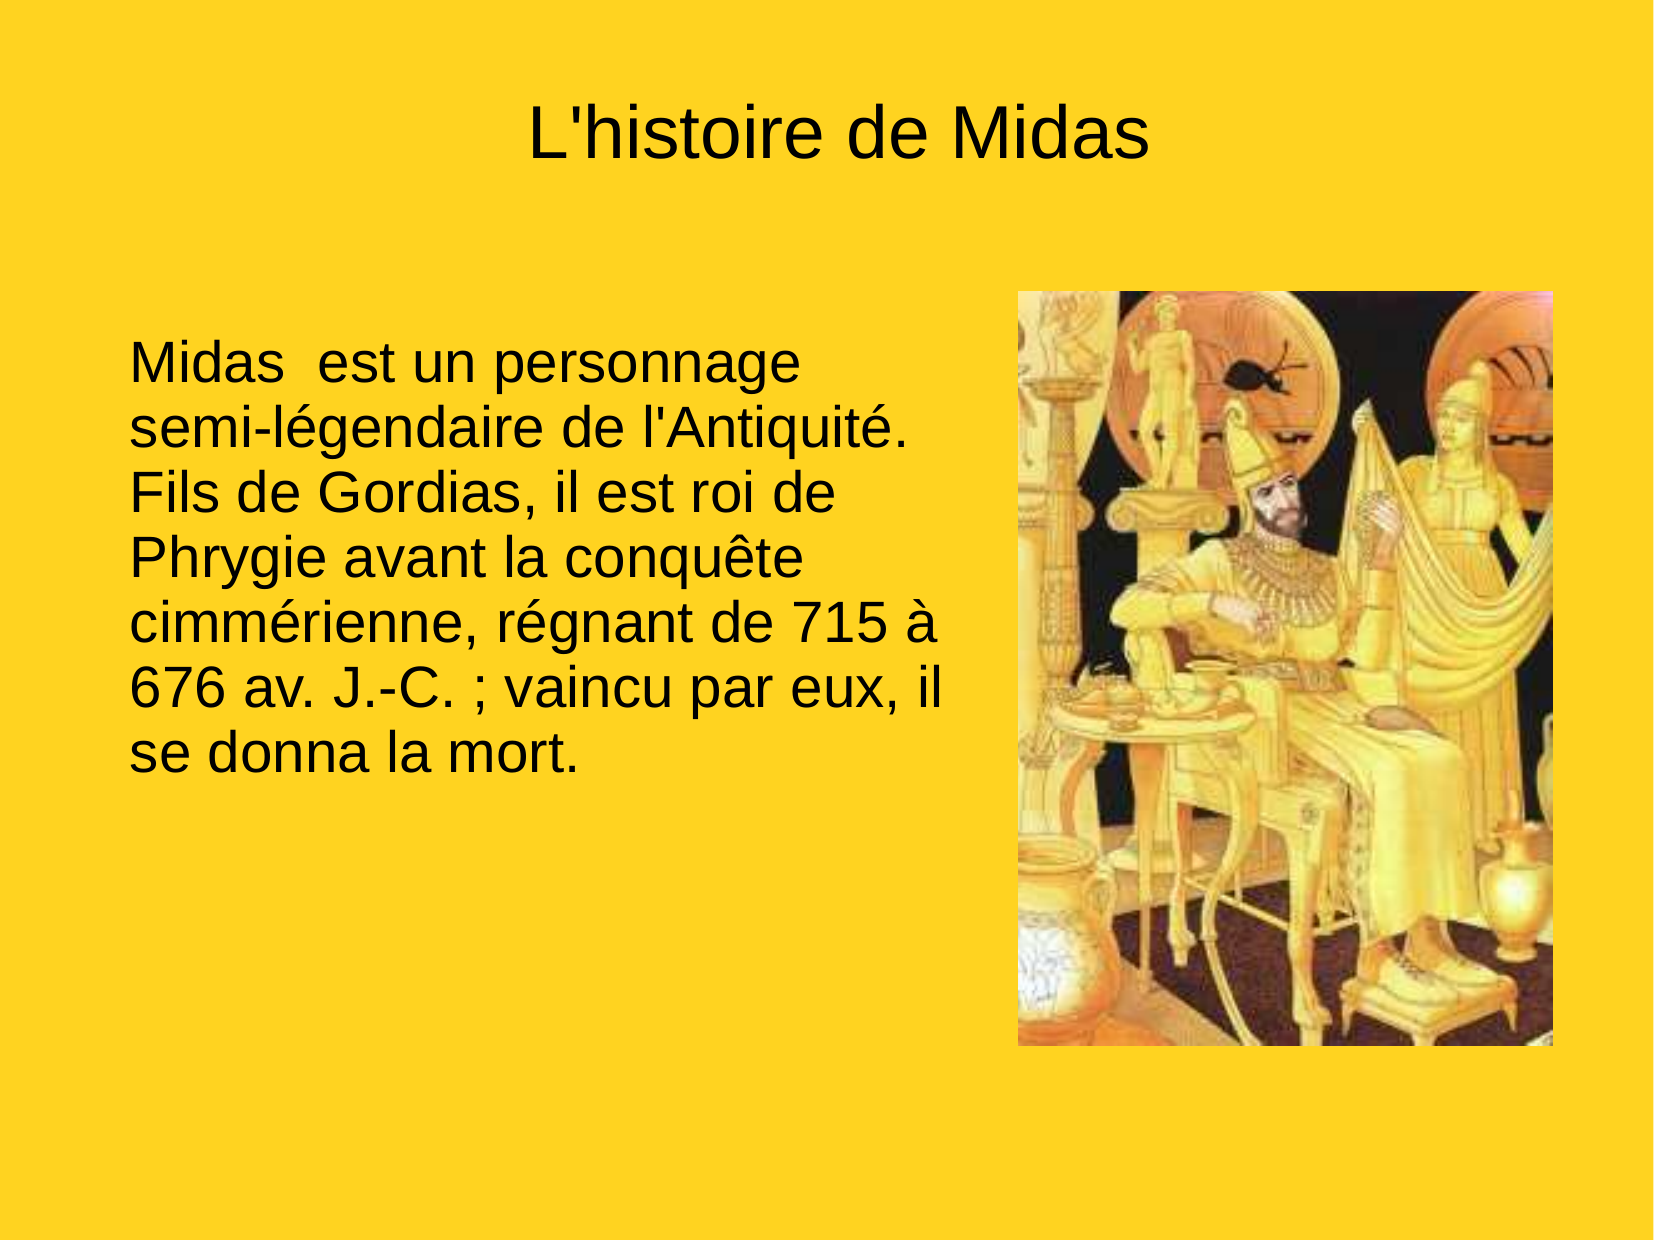

L'histoire de Midas
Midas est un personnage semi-légendaire de l'Antiquité. Fils de Gordias, il est roi de Phrygie avant la conquête cimmérienne, régnant de 715 à 676 av. J.-C. ; vaincu par eux, il se donna la mort.